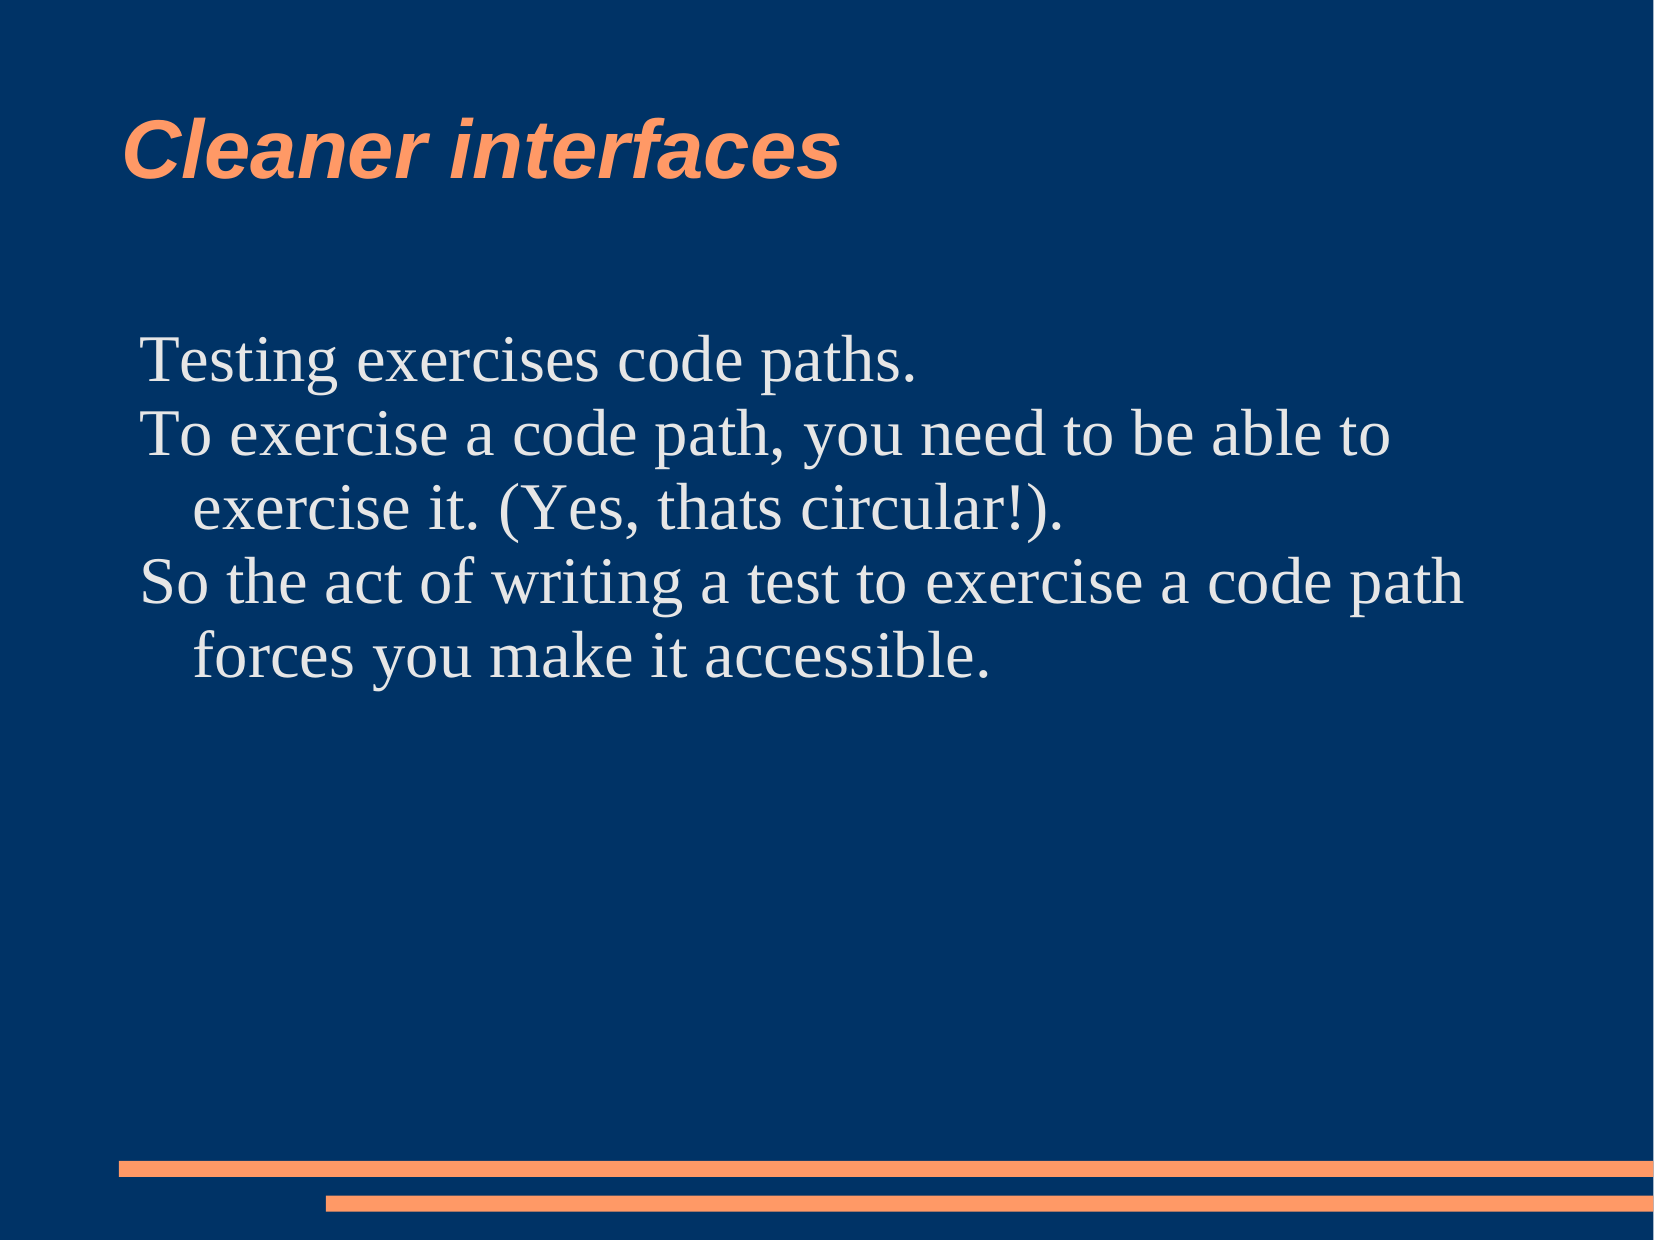

# Cleaner interfaces
Testing exercises code paths.
To exercise a code path, you need to be able to exercise it. (Yes, thats circular!).
So the act of writing a test to exercise a code path forces you make it accessible.